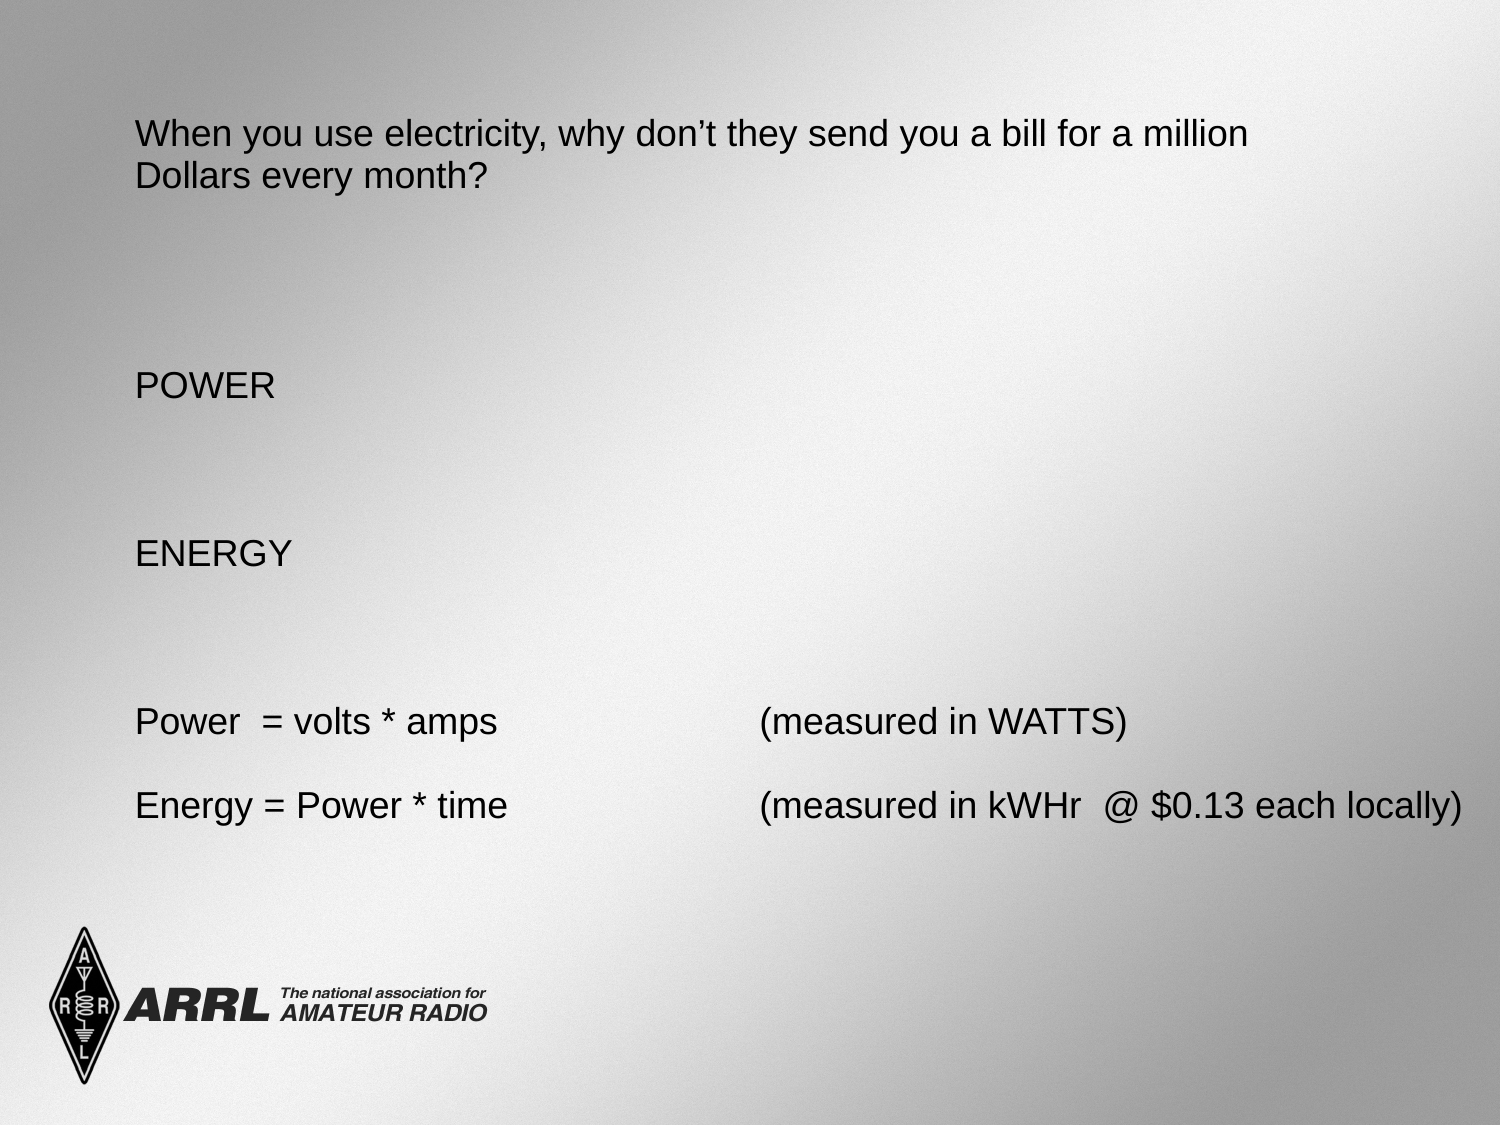

When you use electricity, why don’t they send you a bill for a million
Dollars every month?
POWER
ENERGY
Power = volts * amps (measured in WATTS)
Energy = Power * time (measured in kWHr @ $0.13 each locally)